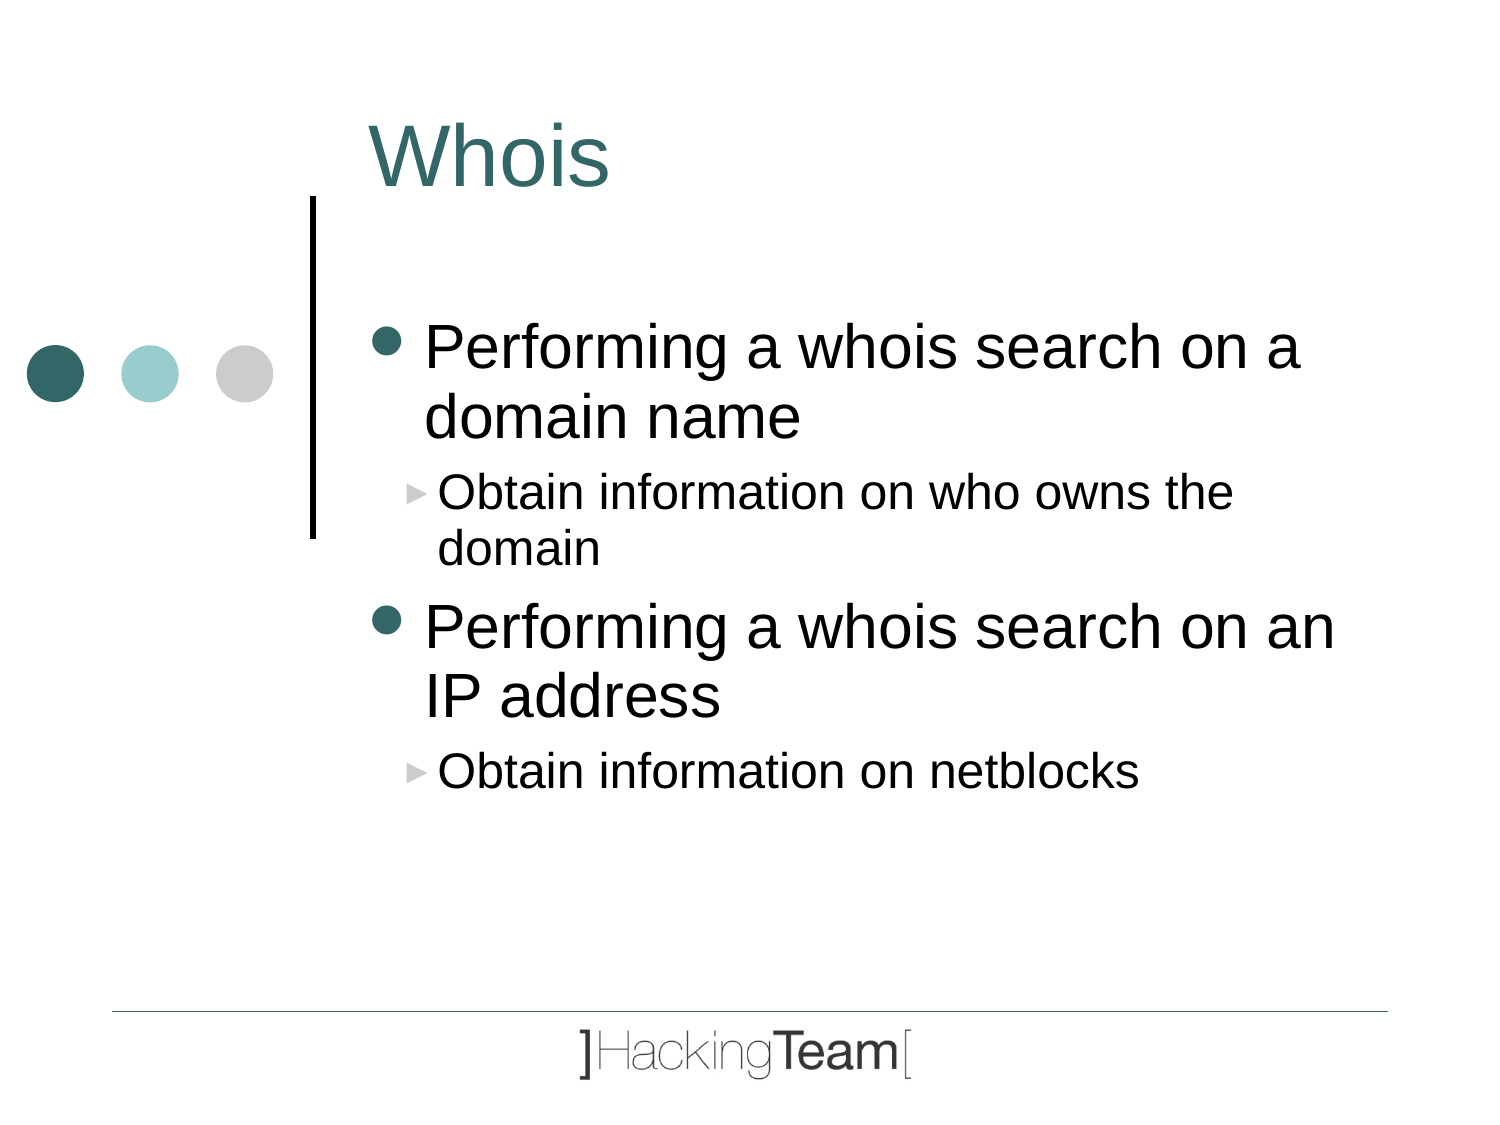

# Whois
Performing a whois search on a domain name
Obtain information on who owns the domain
Performing a whois search on an IP address
Obtain information on netblocks